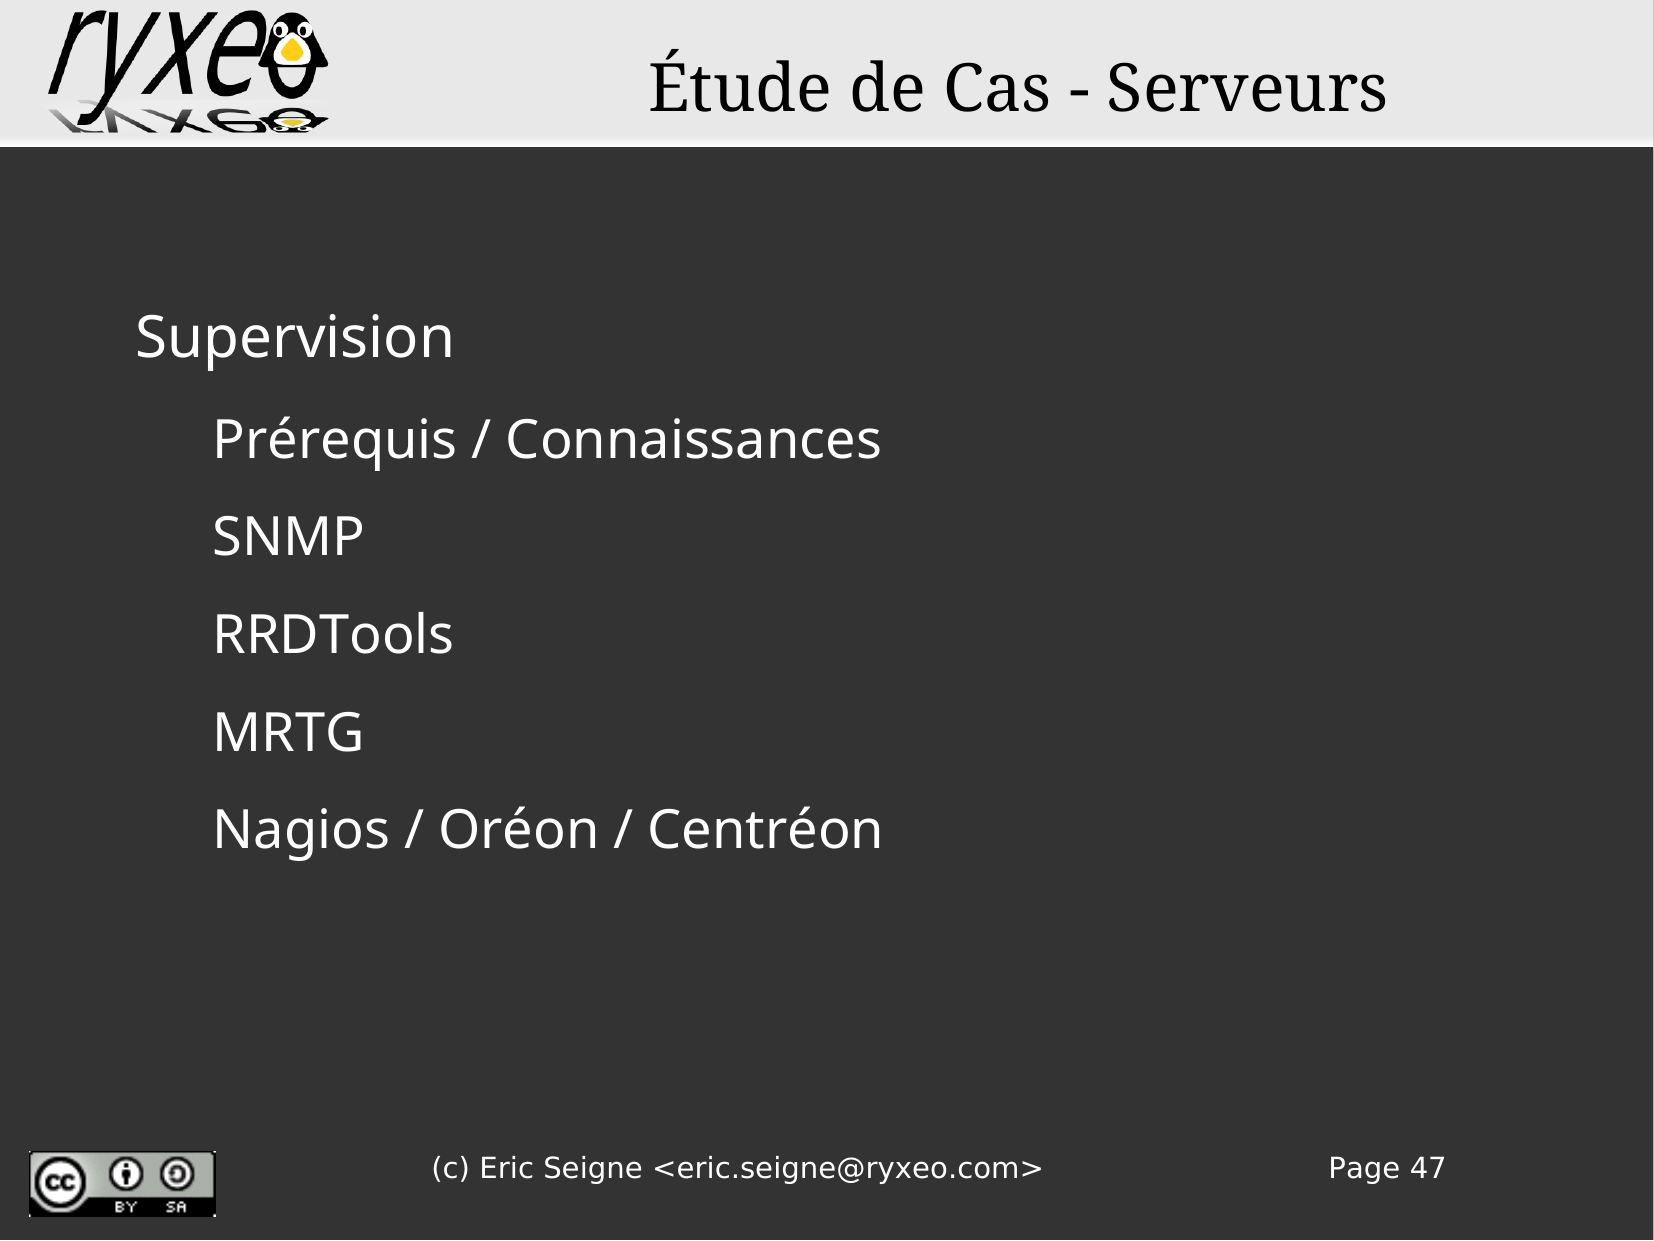

# Étude de Cas - Serveurs
Supervision
Prérequis / Connaissances
SNMP
RRDTools
MRTG
Nagios / Oréon / Centréon
Toto le héro
47